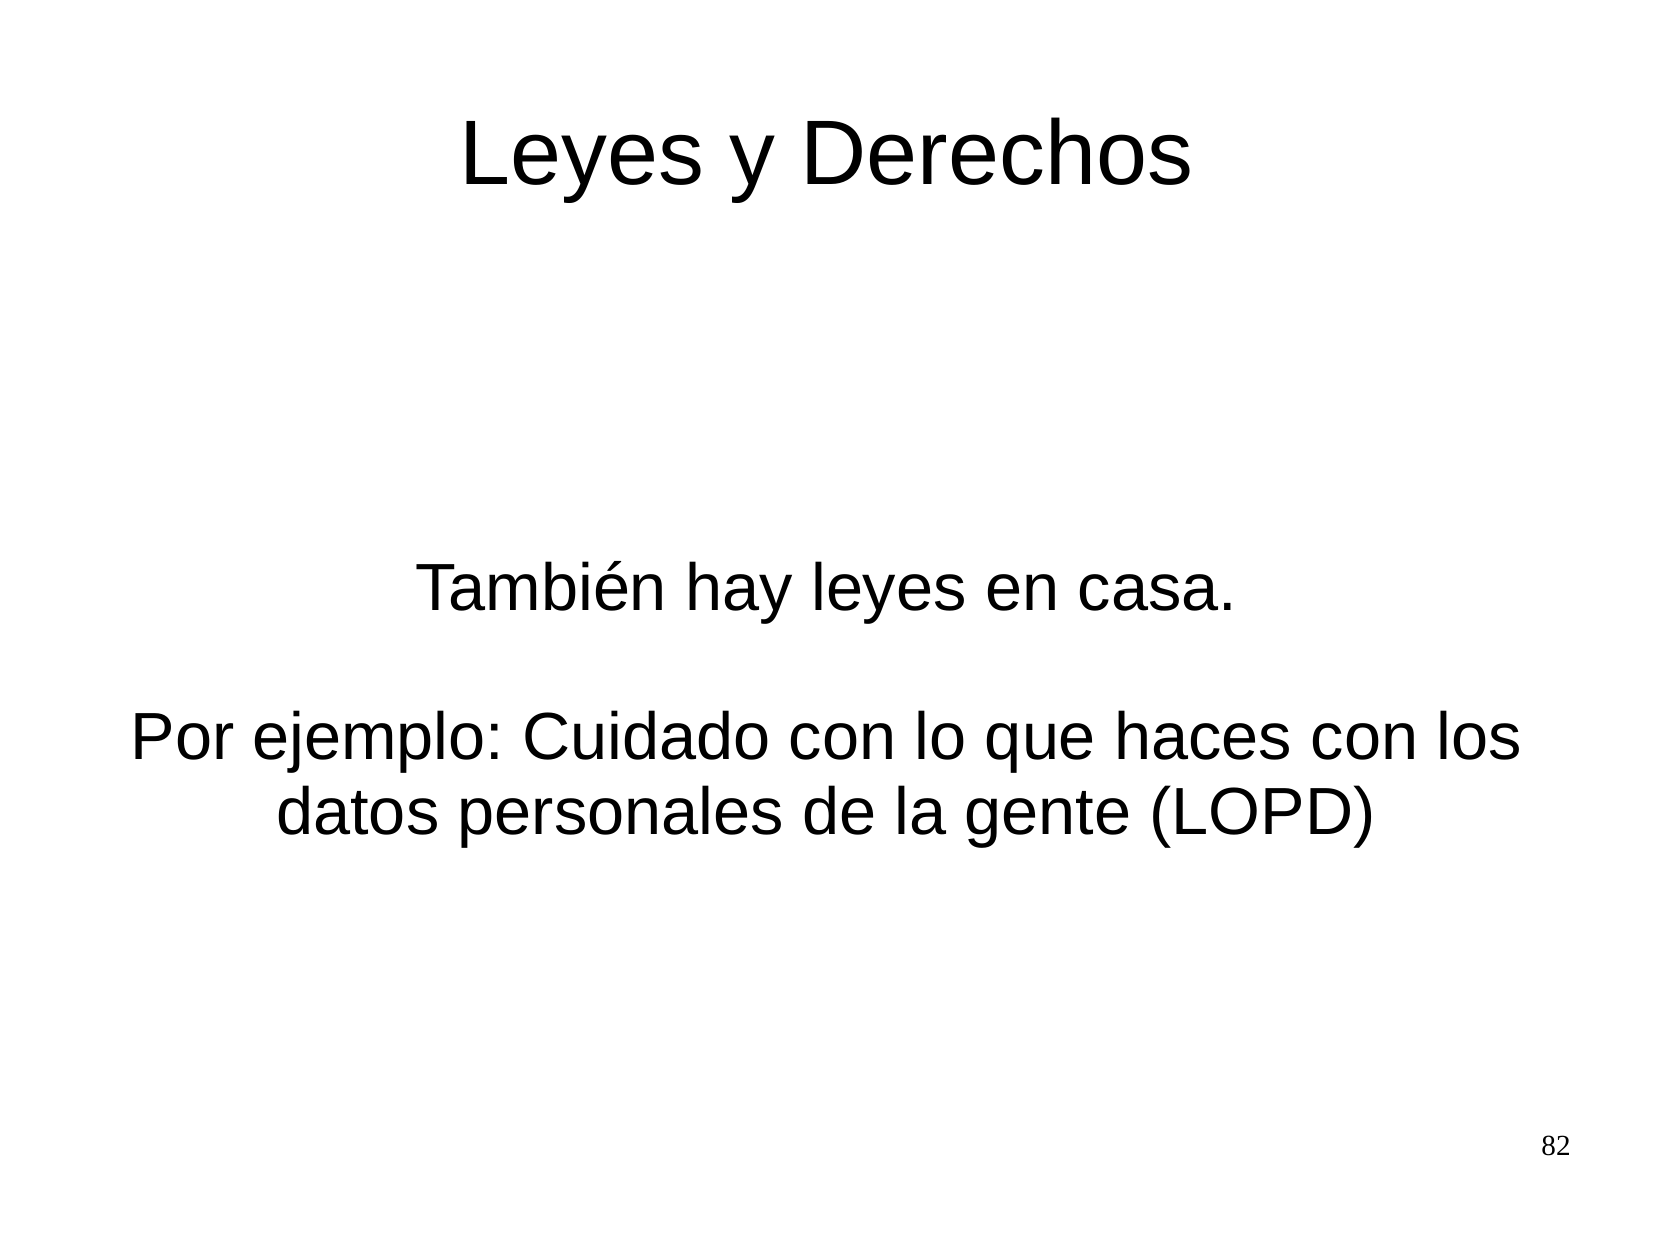

# Leyes y Derechos
También hay leyes en casa.
Por ejemplo: Cuidado con lo que haces con los datos personales de la gente (LOPD)
82